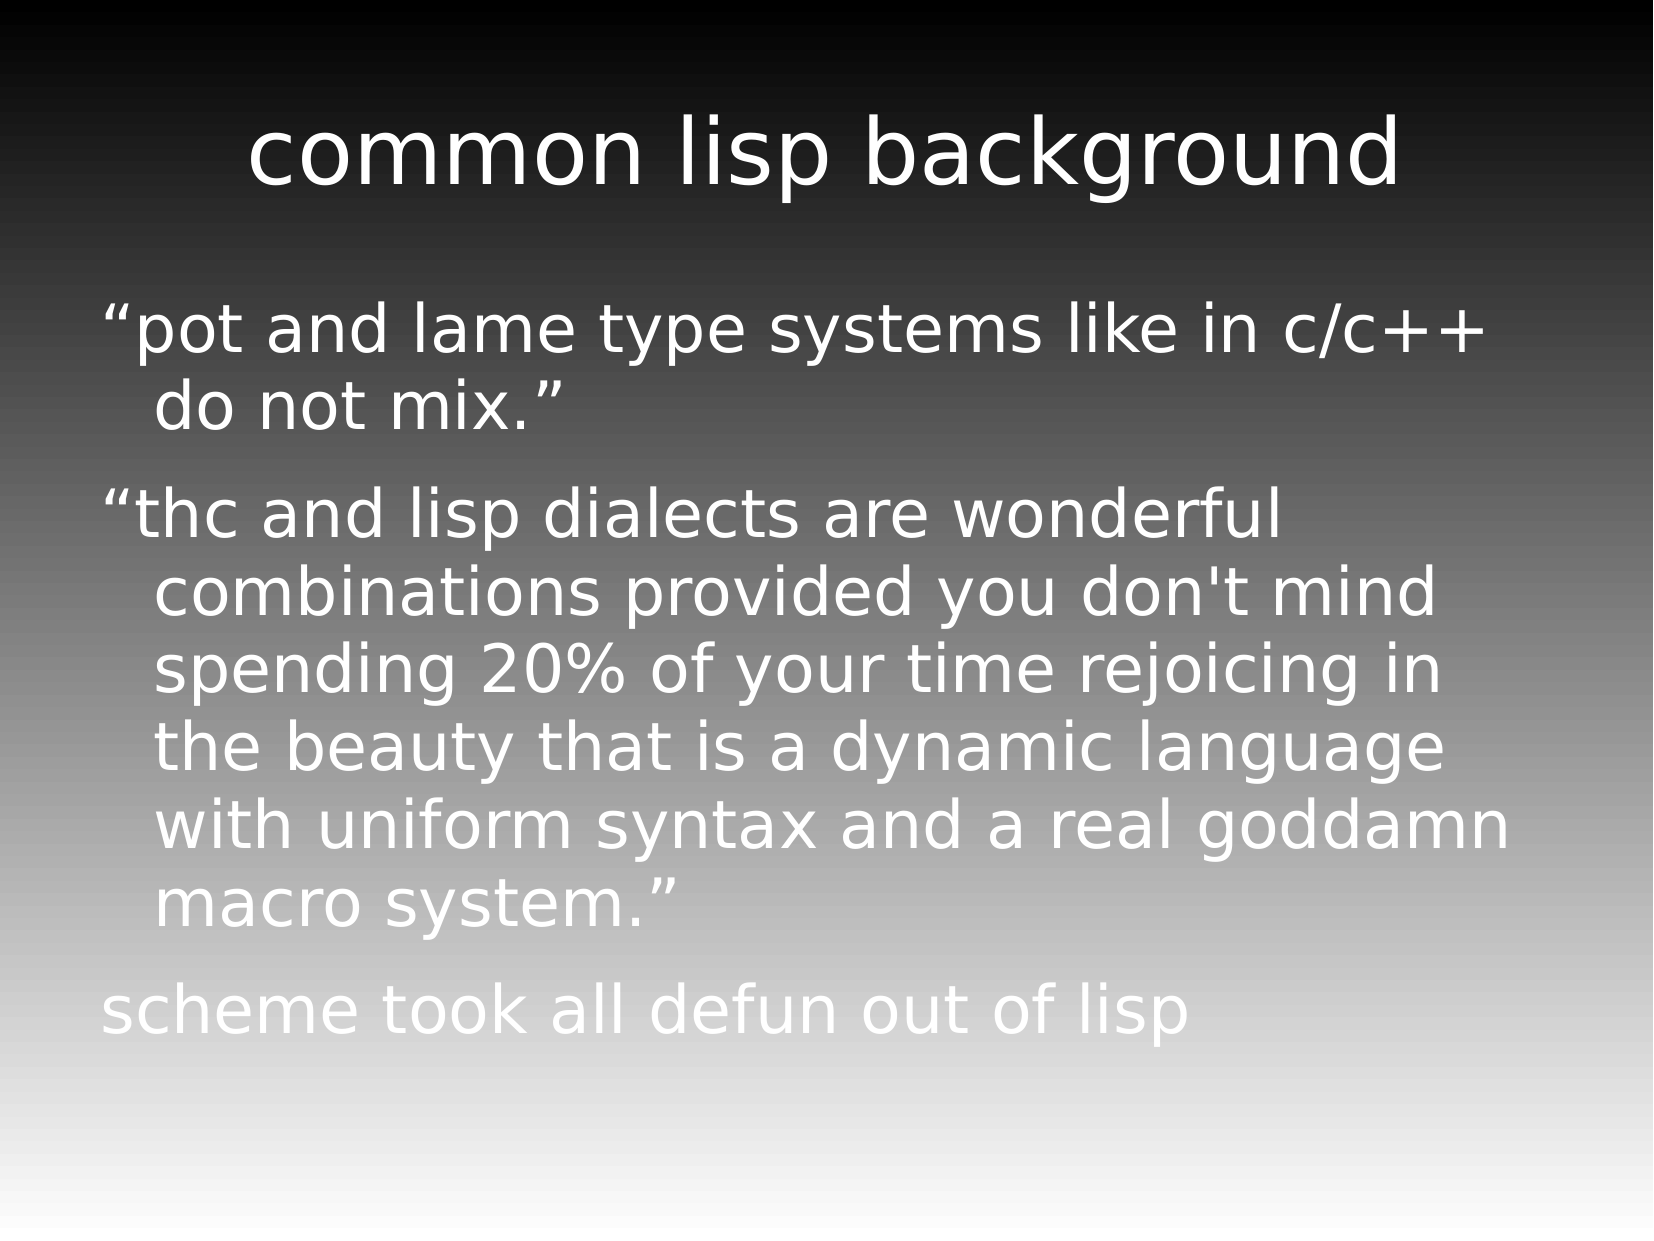

# common lisp background
“pot and lame type systems like in c/c++ do not mix.”
“thc and lisp dialects are wonderful combinations provided you don't mind spending 20% of your time rejoicing in the beauty that is a dynamic language with uniform syntax and a real goddamn macro system.”
scheme took all defun out of lisp